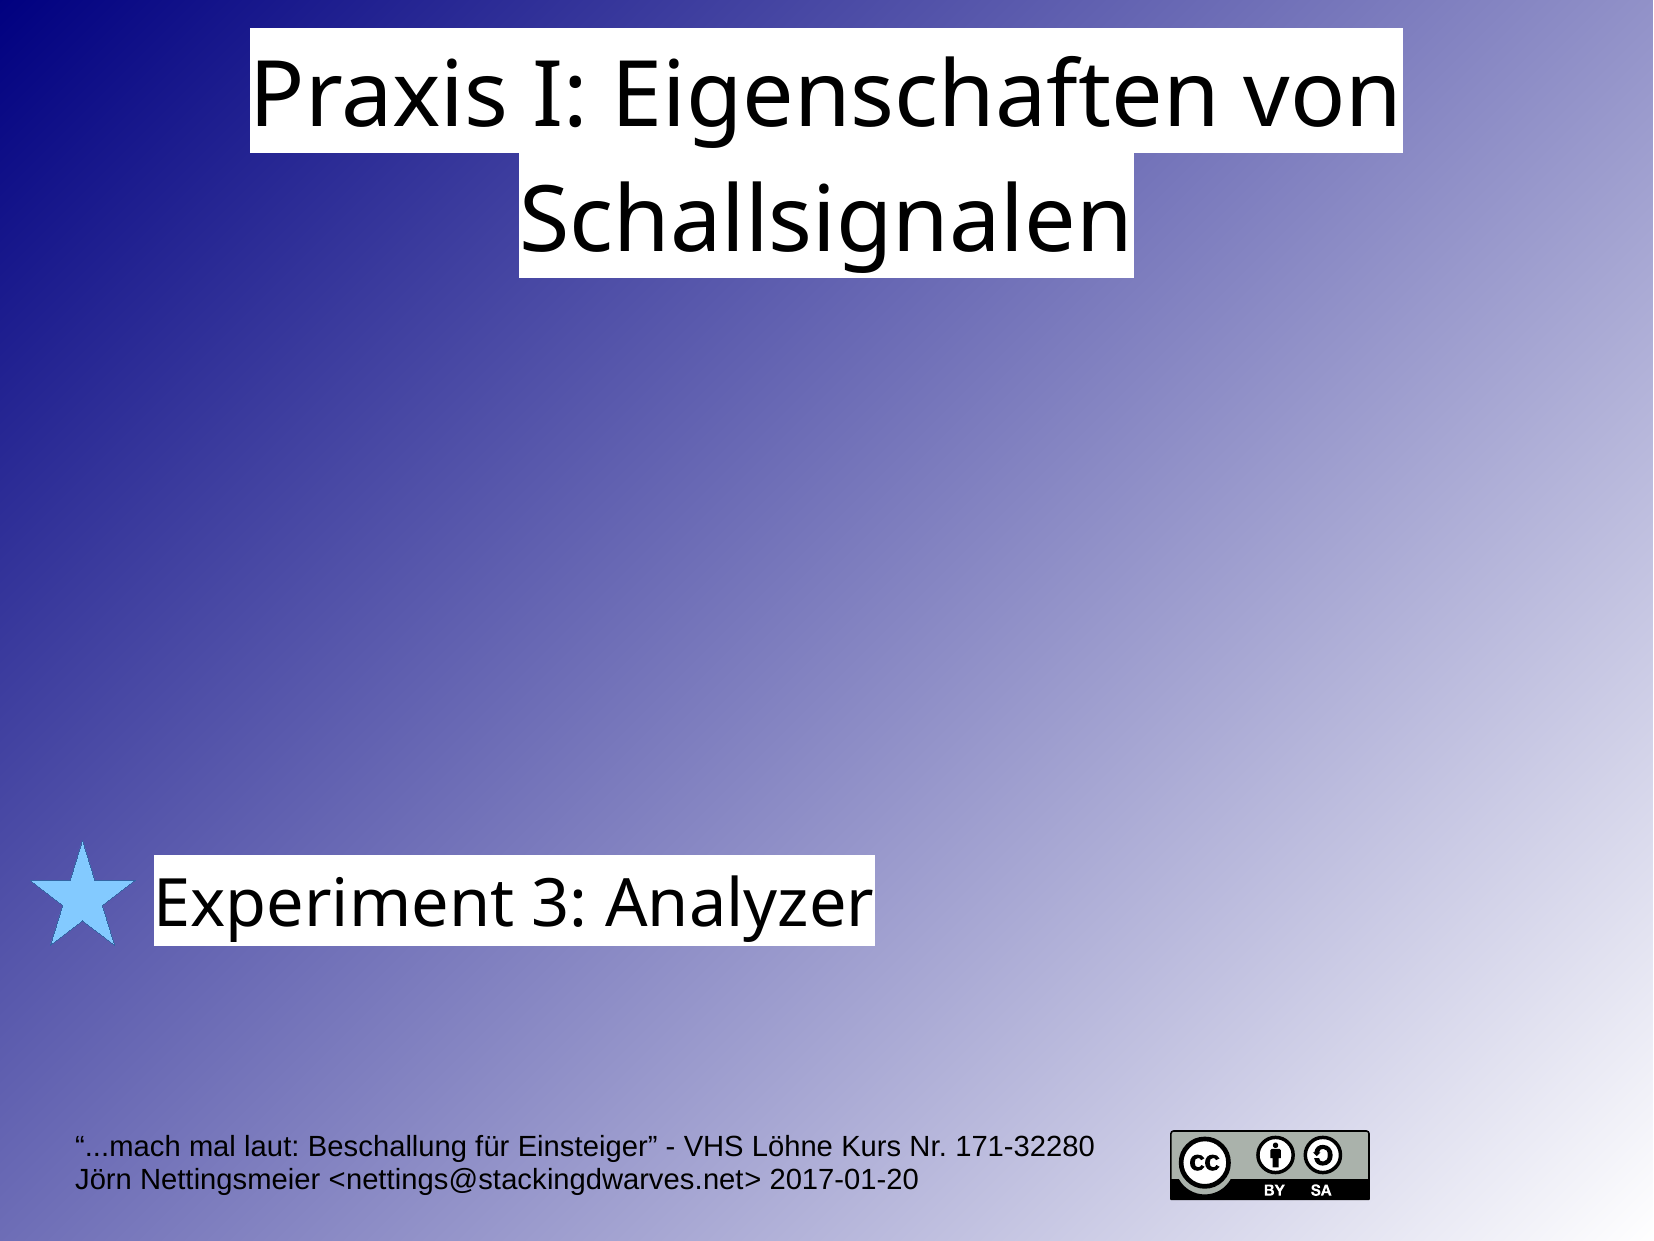

# Praxis I: Eigenschaften von Schallsignalen
Experiment 3: Analyzer